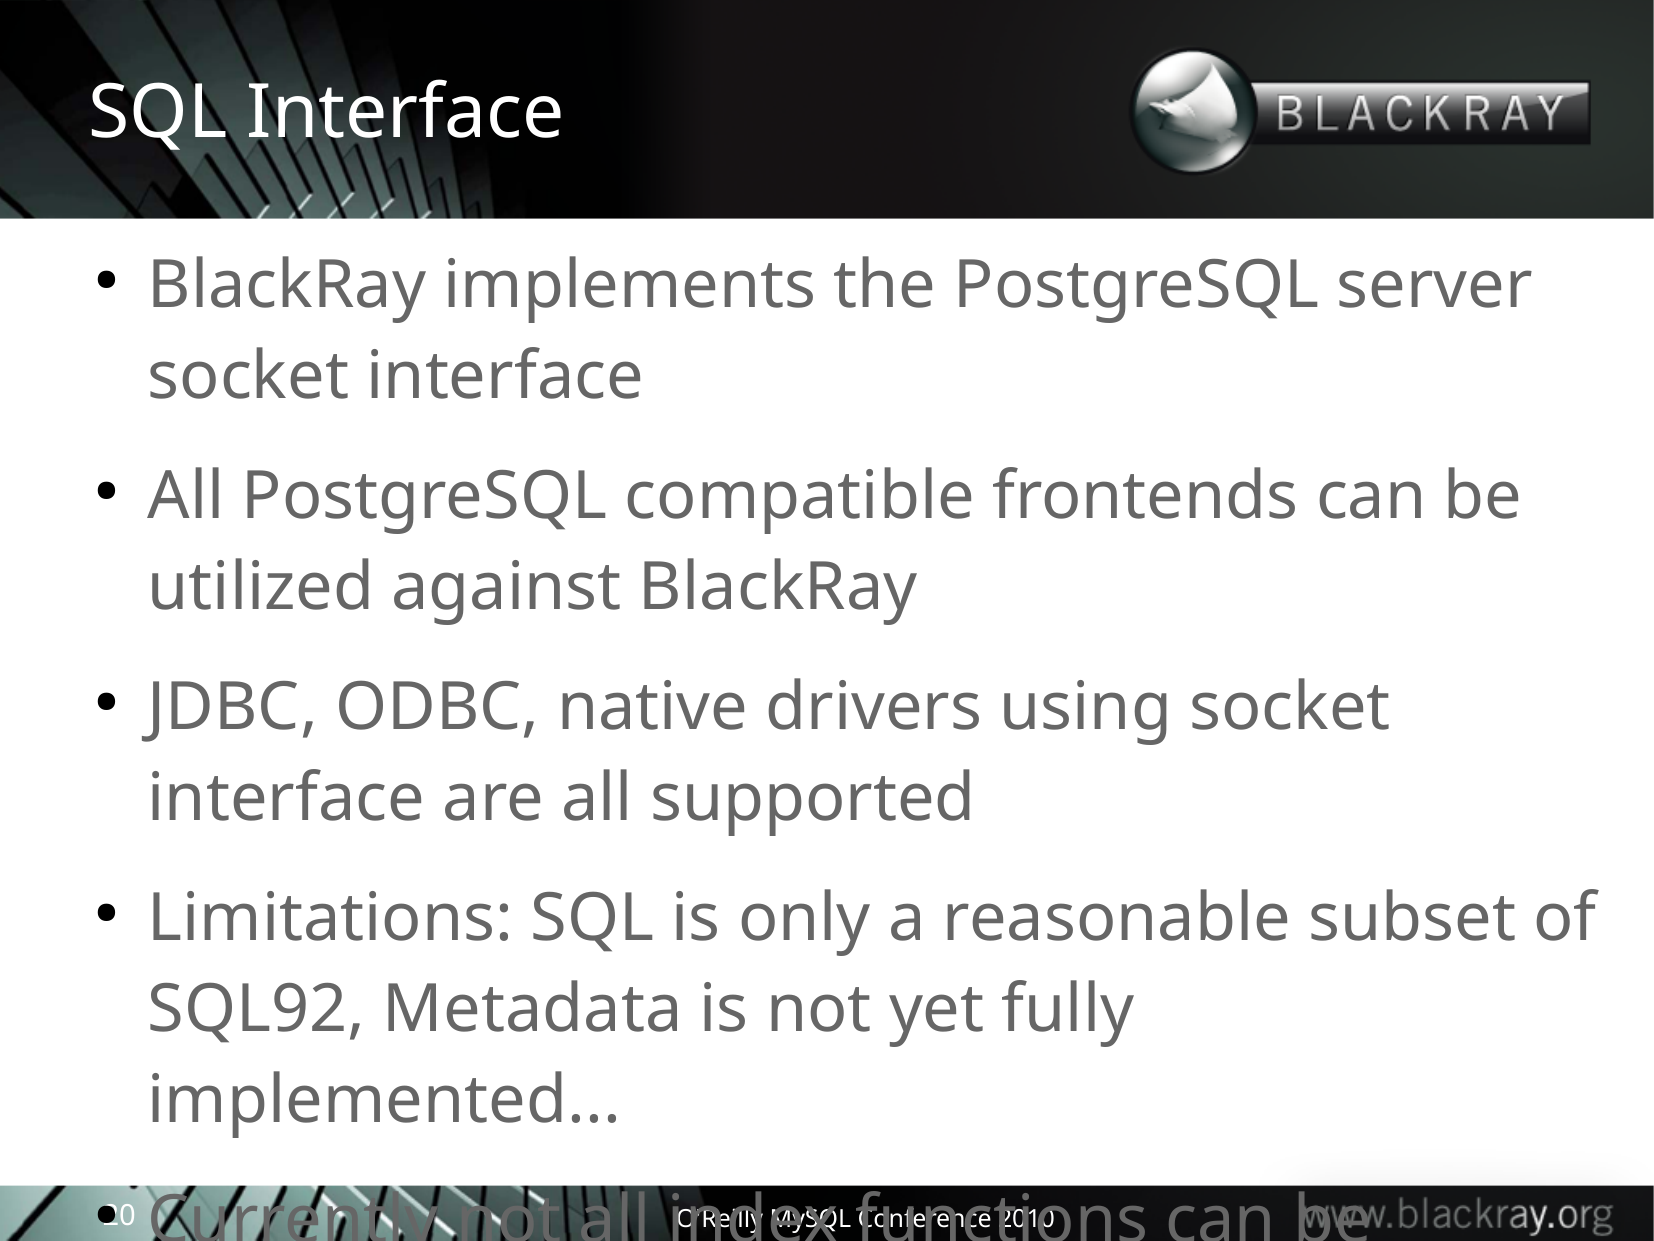

# SQL Interface
BlackRay implements the PostgreSQL server socket interface
All PostgreSQL compatible frontends can be utilized against BlackRay
JDBC, ODBC, native drivers using socket interface are all supported
Limitations: SQL is only a reasonable subset of SQL92, Metadata is not yet fully implemented...
Currently not all index functions can be accessed via SQL statements